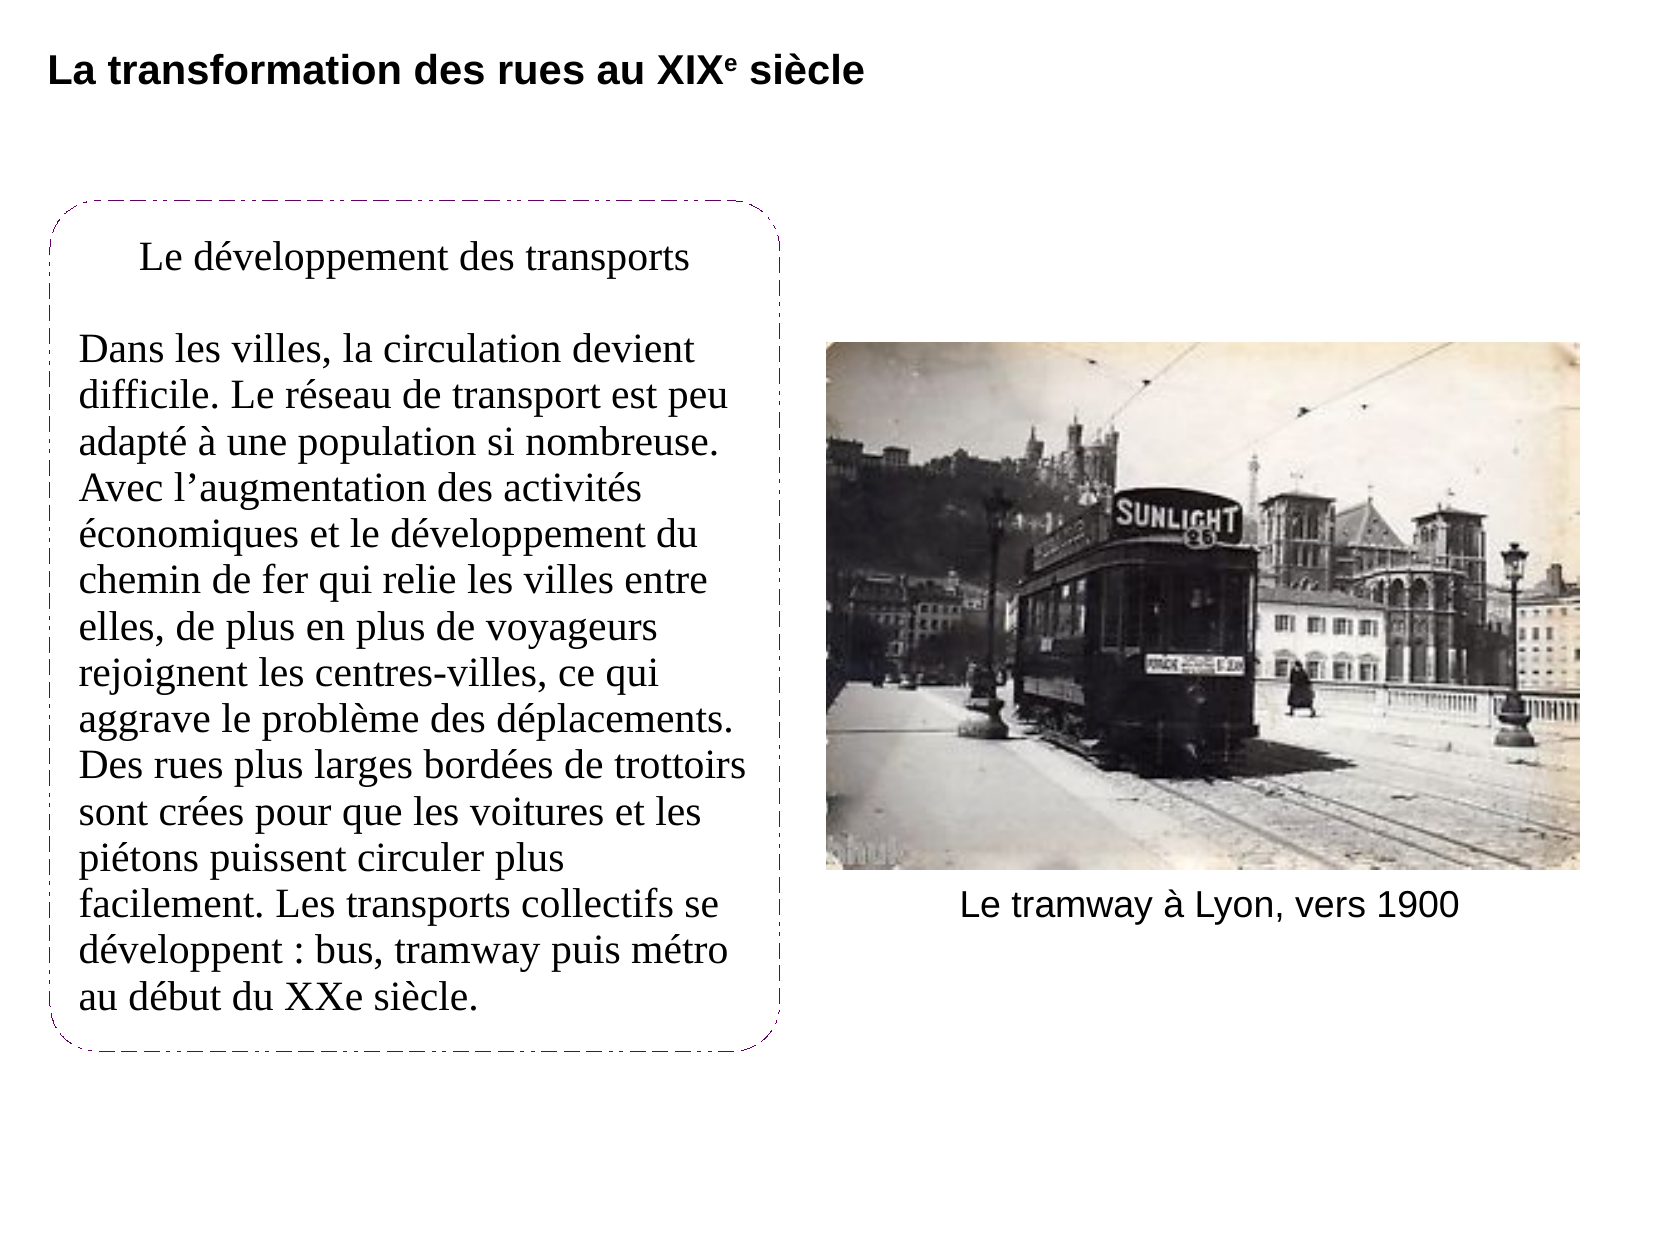

# La transformation des rues au XIXe siècle
Le développement des transports
Dans les villes, la circulation devient difficile. Le réseau de transport est peu adapté à une population si nombreuse. Avec l’augmentation des activités économiques et le développement du chemin de fer qui relie les villes entre elles, de plus en plus de voyageurs rejoignent les centres-villes, ce qui aggrave le problème des déplacements.
Des rues plus larges bordées de trottoirs sont crées pour que les voitures et les piétons puissent circuler plus facilement. Les transports collectifs se développent : bus, tramway puis métro au début du XXe siècle.
Le tramway à Lyon, vers 1900